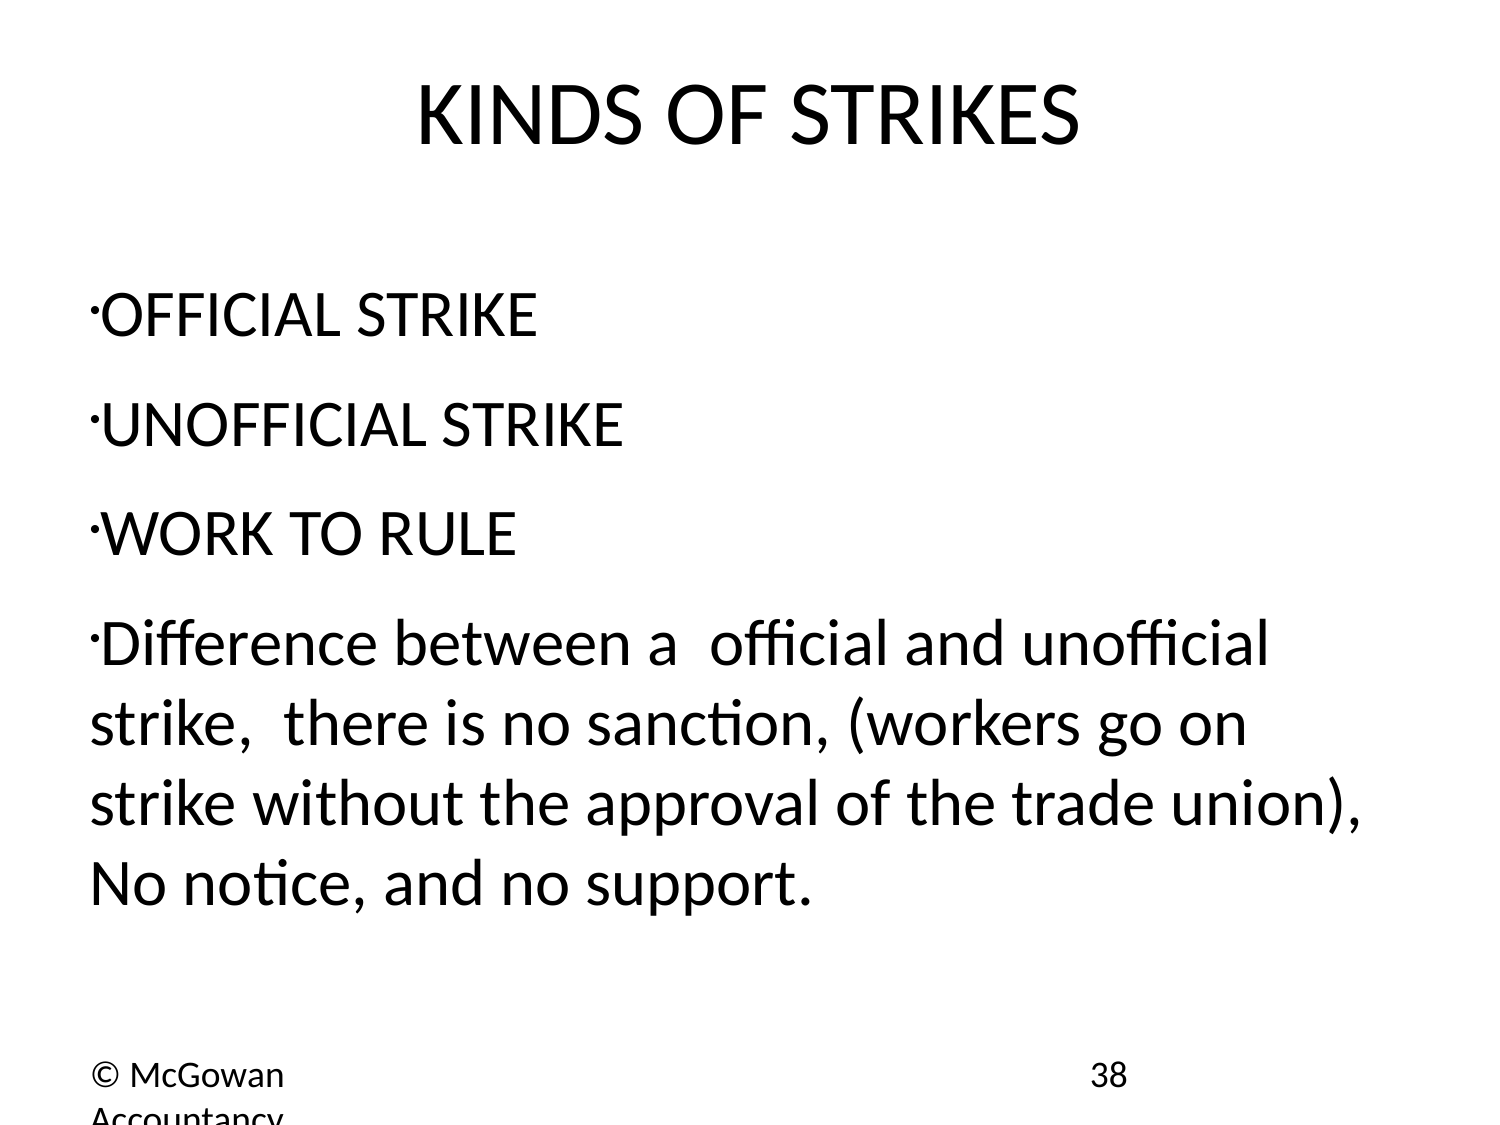

# KINDS OF STRIKES
OFFICIAL STRIKE
UNOFFICIAL STRIKE
WORK TO RULE
Difference between a official and unofficial strike, there is no sanction, (workers go on strike without the approval of the trade union), No notice, and no support.
© McGowan Accountancy Services
38